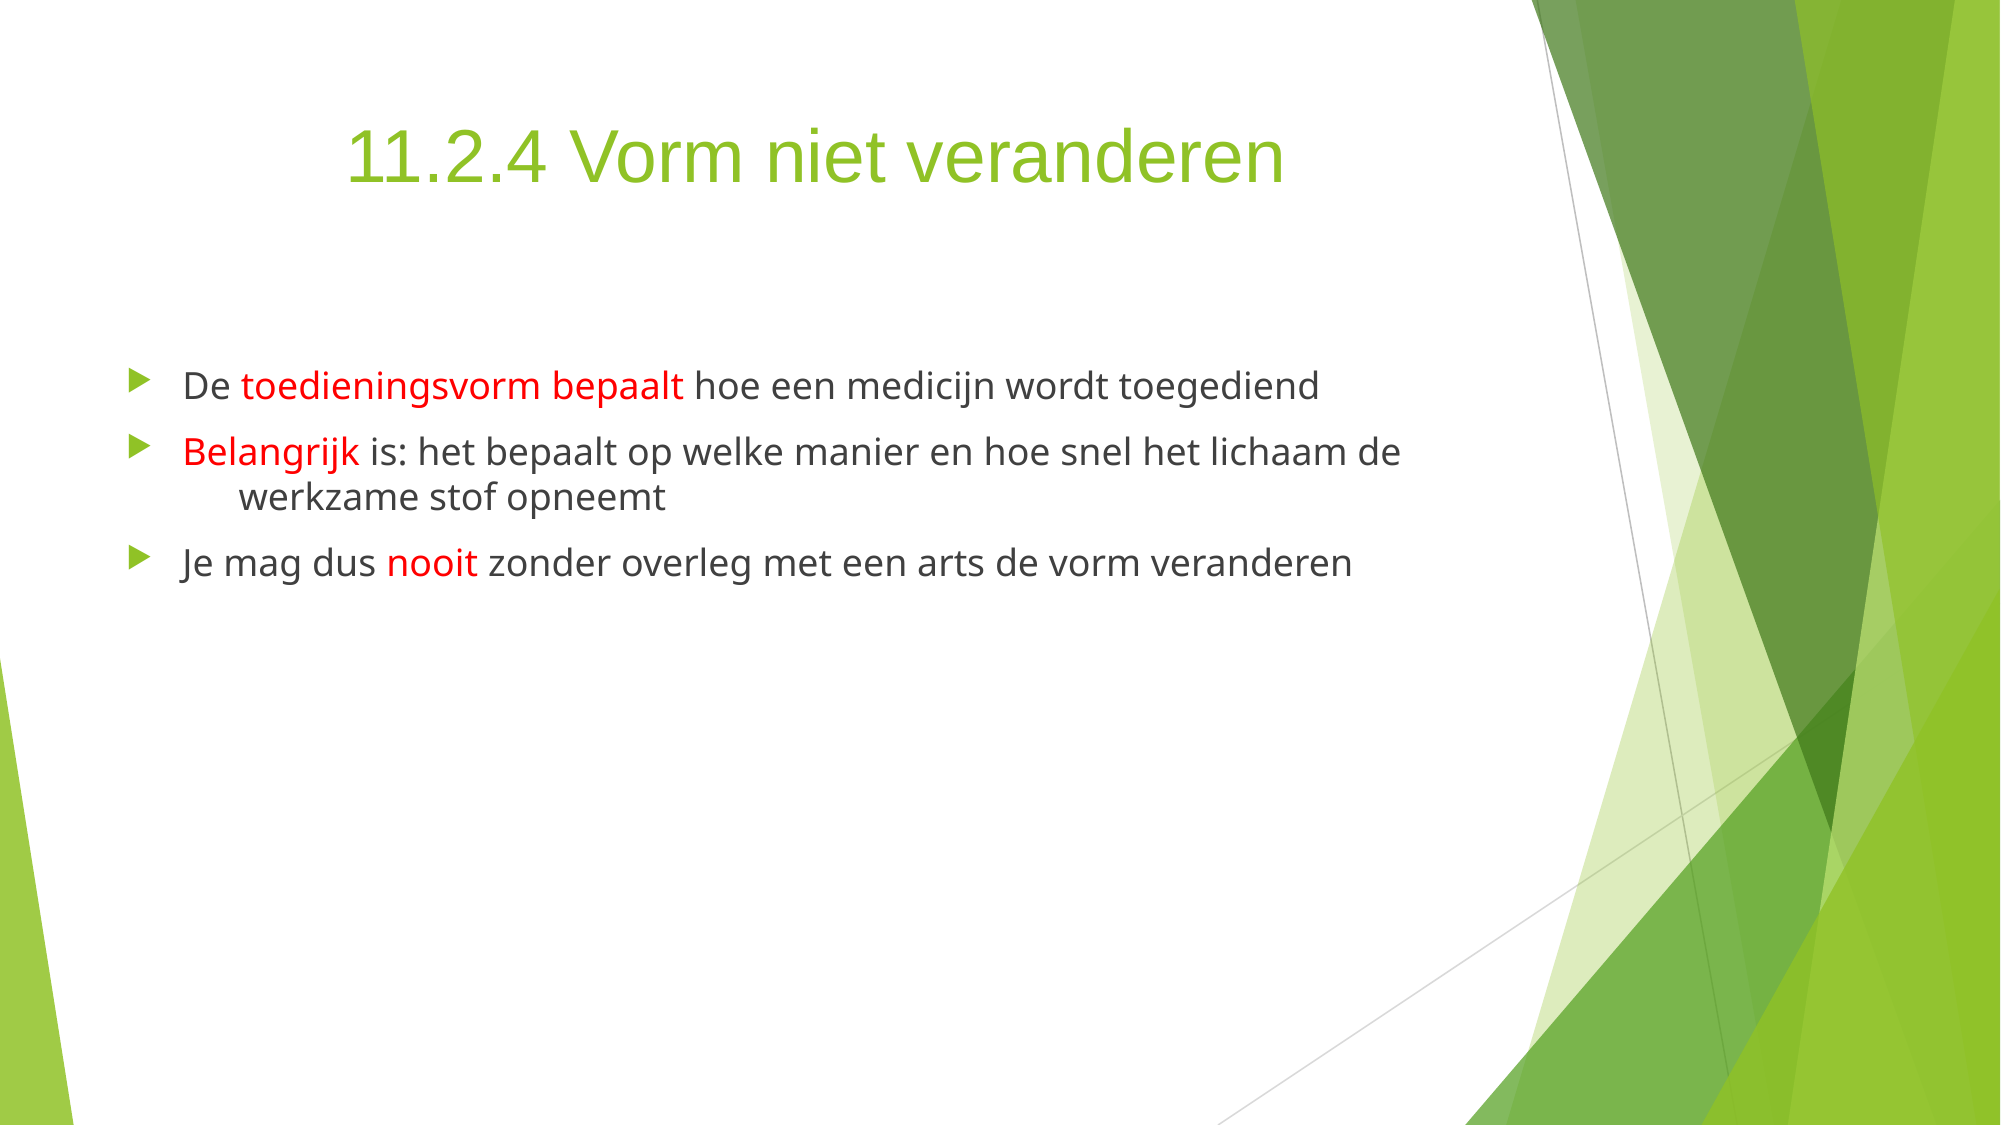

# 11.2.4 Vorm niet veranderen
De toedieningsvorm bepaalt hoe een medicijn wordt toegediend
Belangrijk is: het bepaalt op welke manier en hoe snel het lichaam de werkzame stof opneemt
Je mag dus nooit zonder overleg met een arts de vorm veranderen